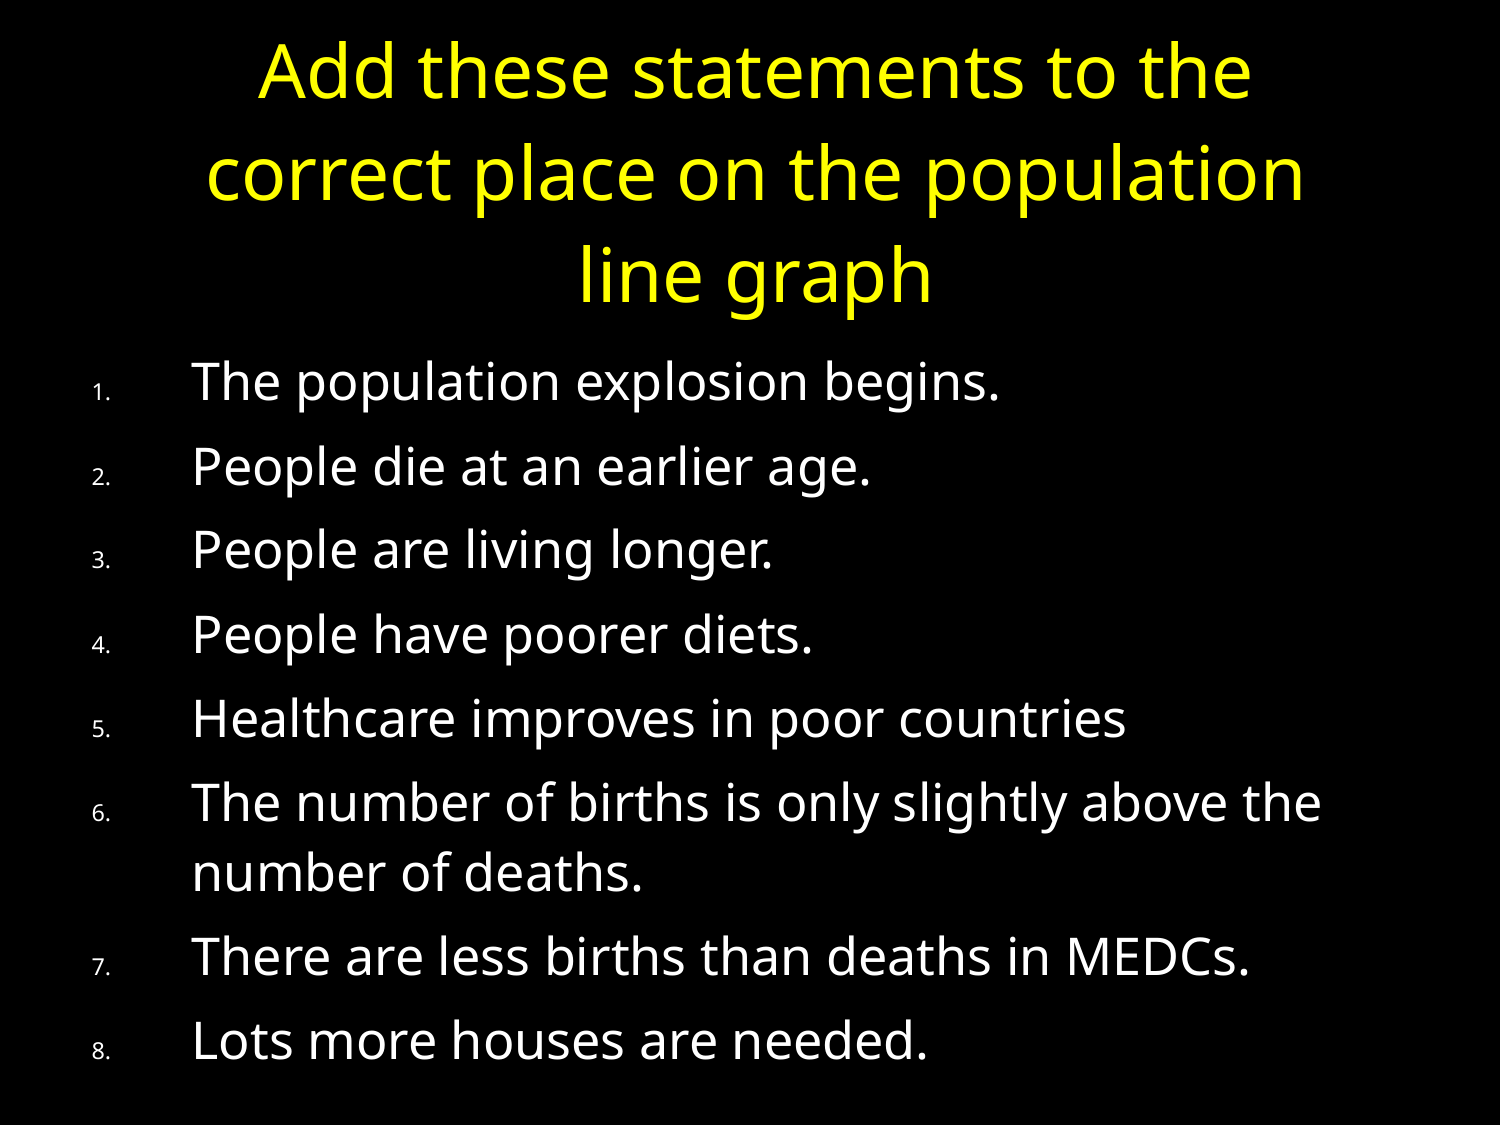

# Add these statements to the correct place on the population line graph
The population explosion begins.
People die at an earlier age.
People are living longer.
People have poorer diets.
Healthcare improves in poor countries
The number of births is only slightly above the number of deaths.
There are less births than deaths in MEDCs.
Lots more houses are needed.